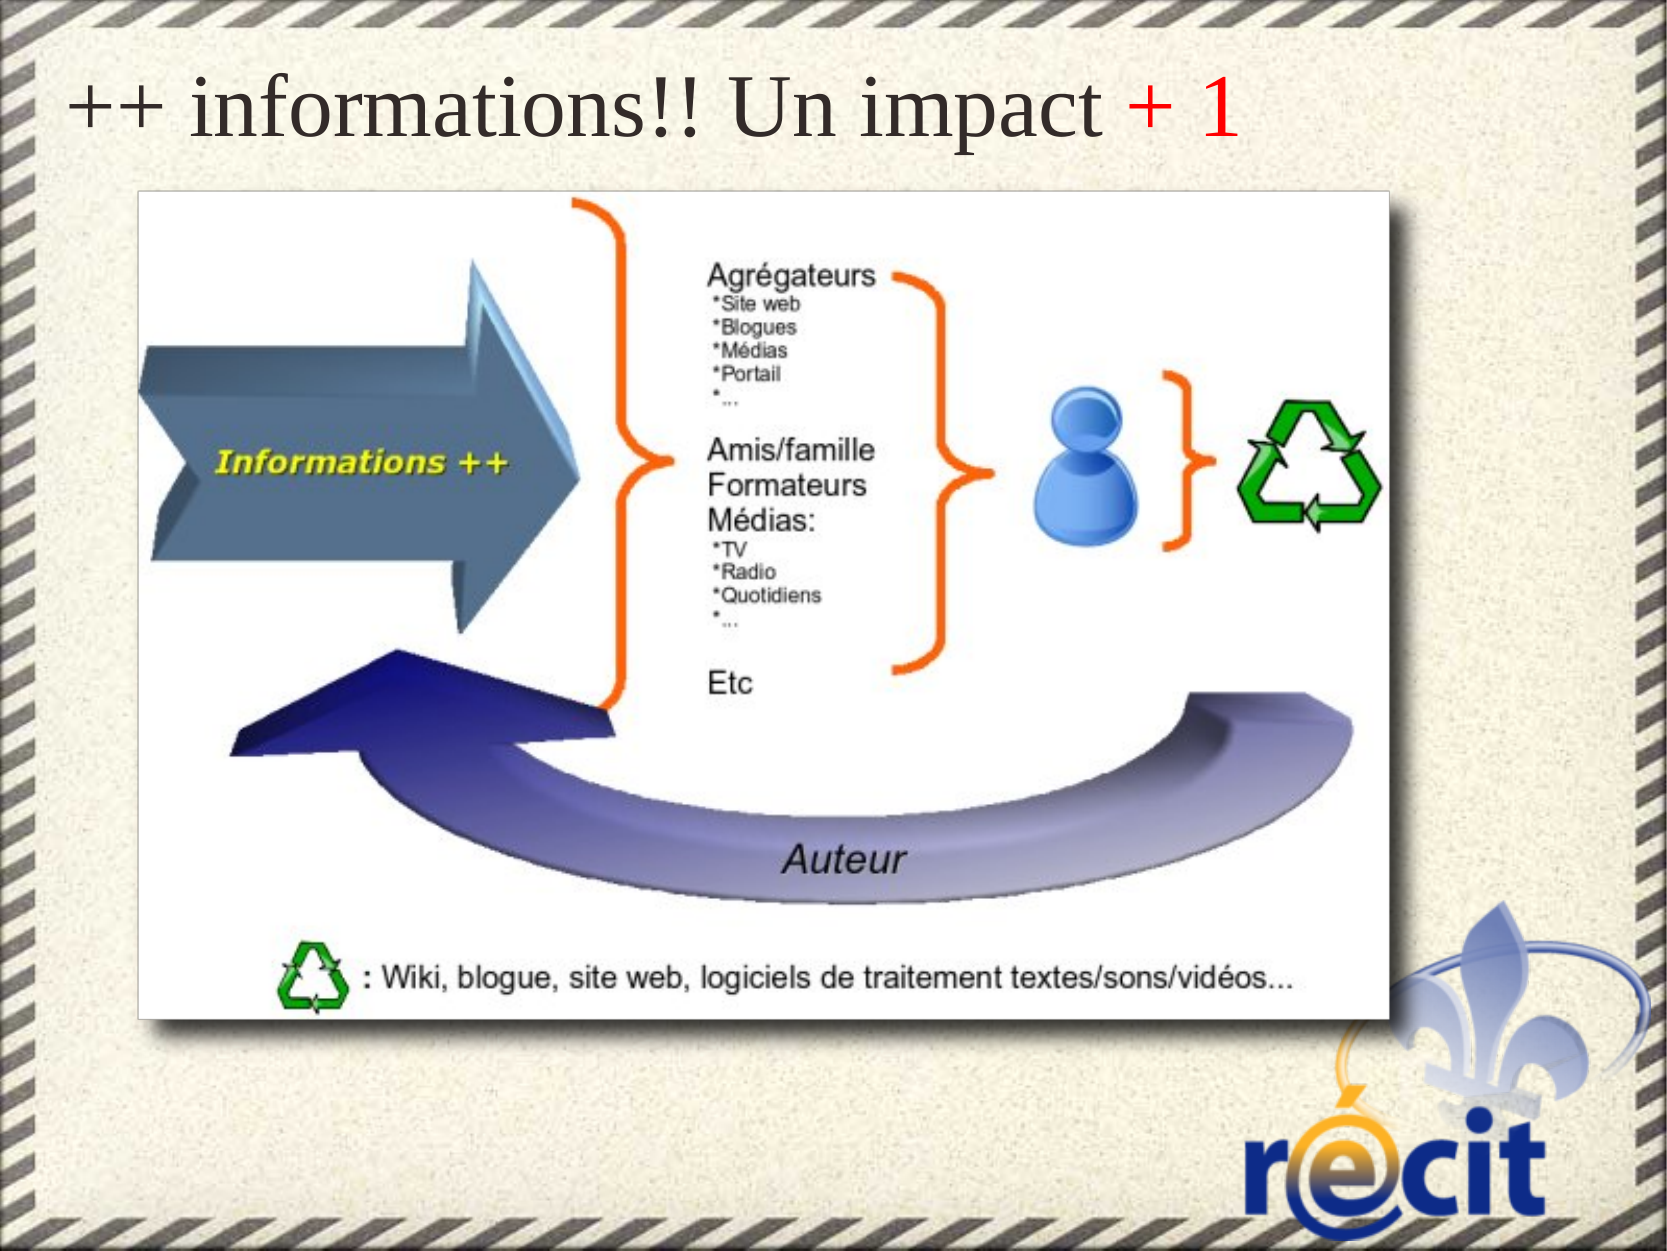

# ++ informations!! Un impact + 1